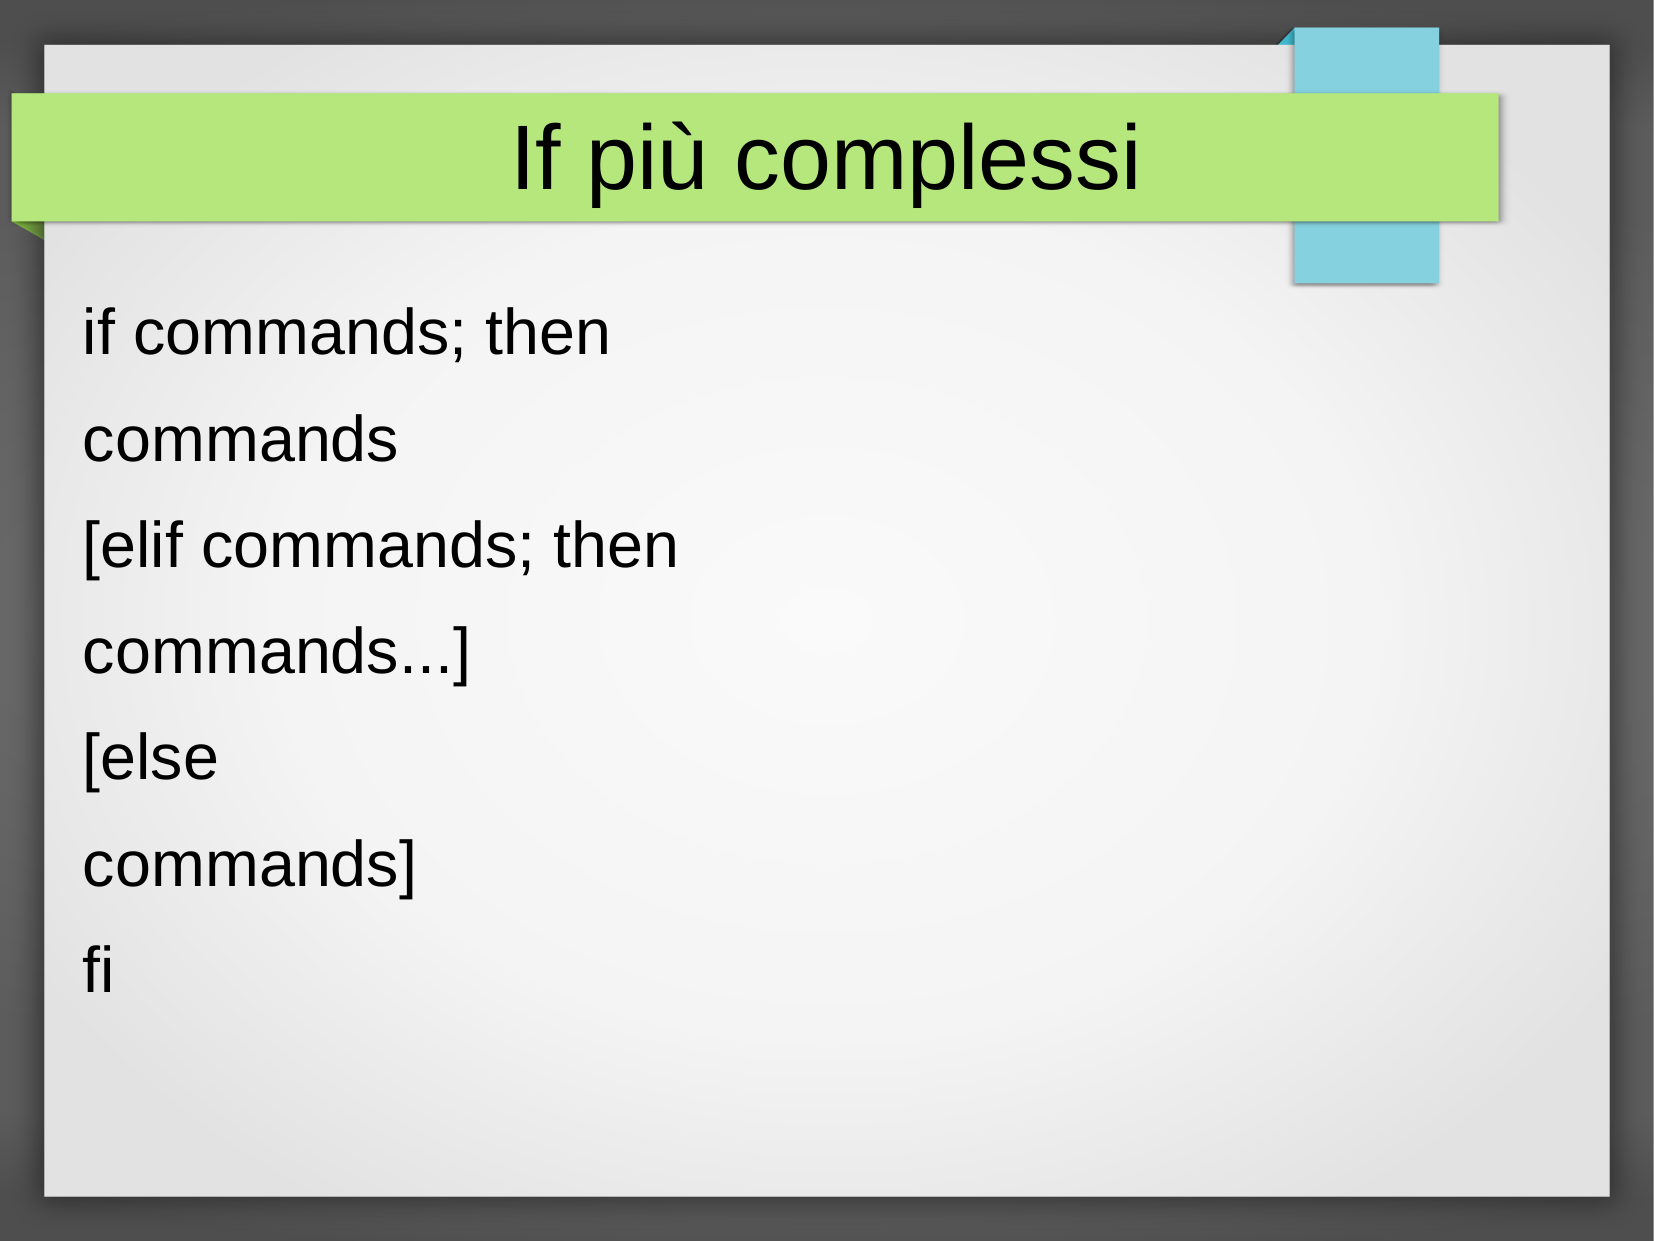

# If più complessi
if commands; then
commands
[elif commands; then
commands...]
[else
commands]
fi